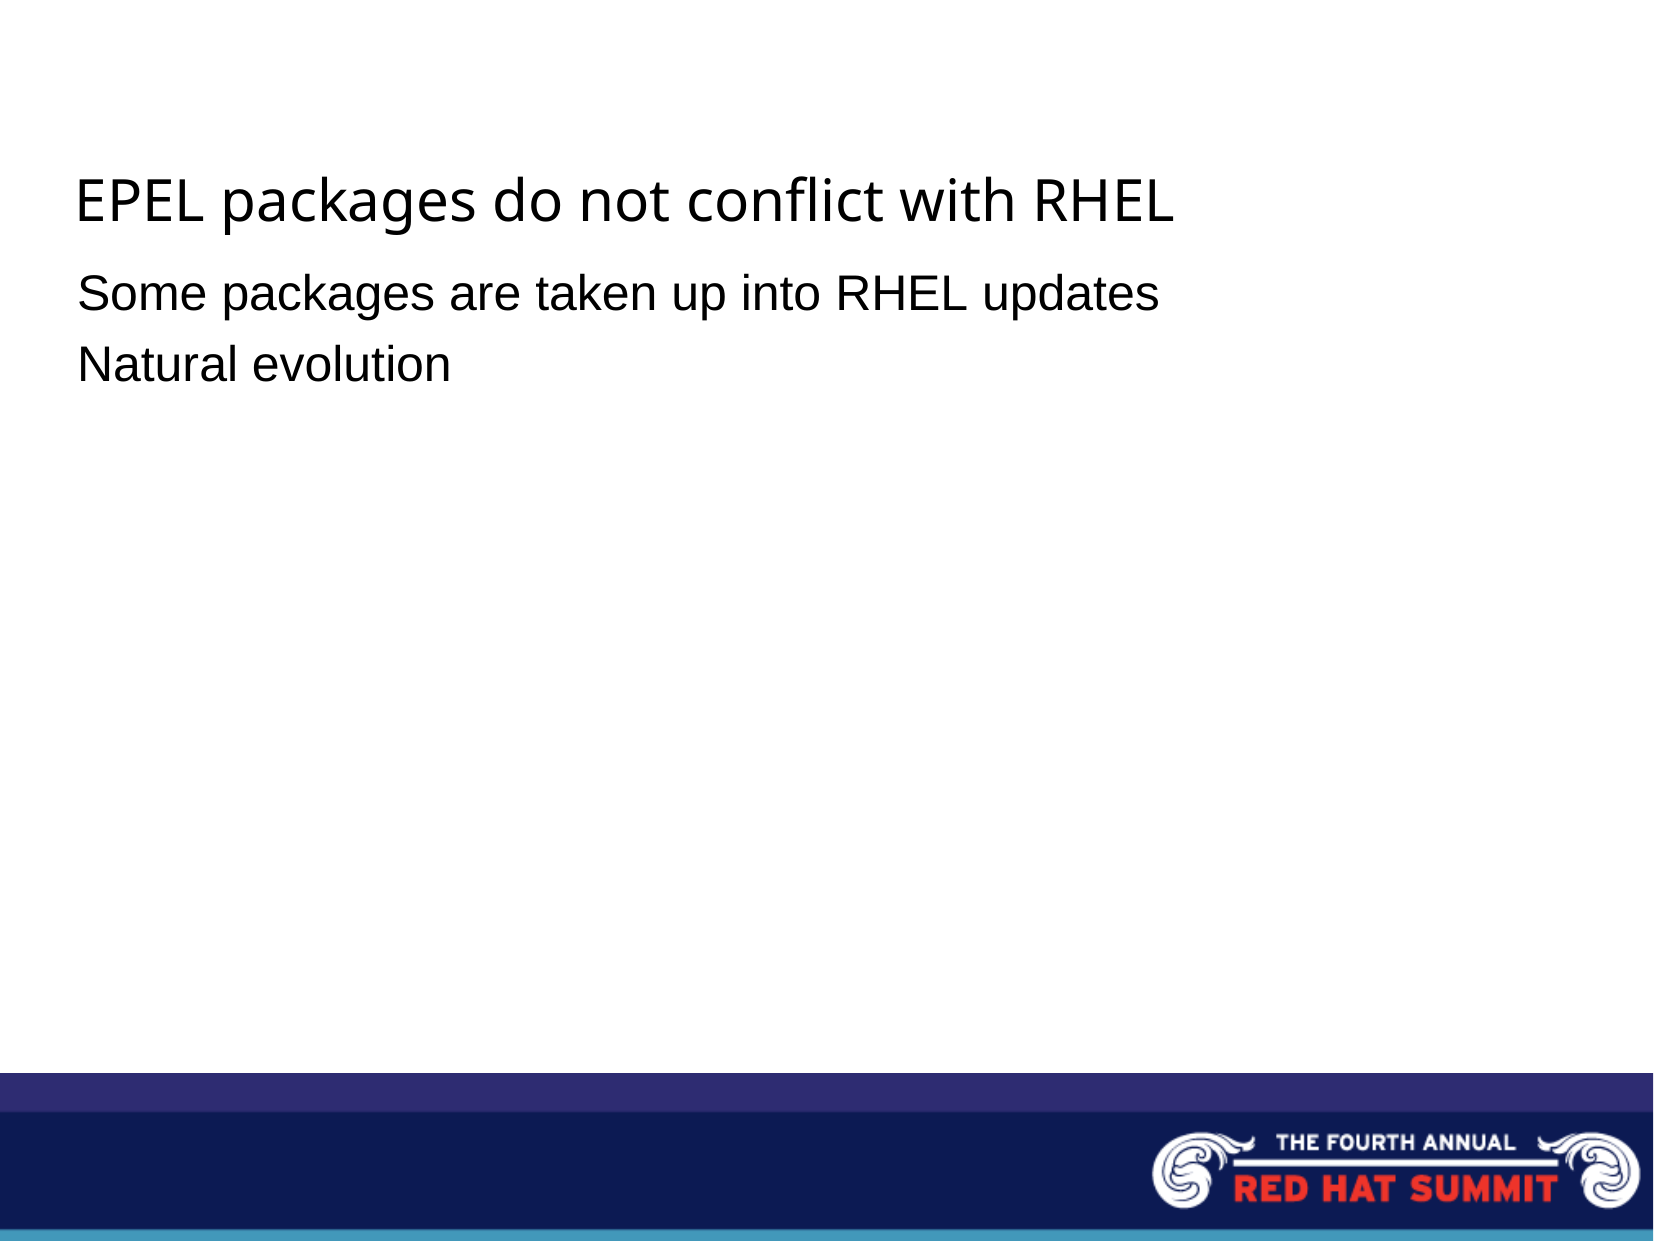

# EPEL packages do not conflict with RHEL
Some packages are taken up into RHEL updates
Natural evolution